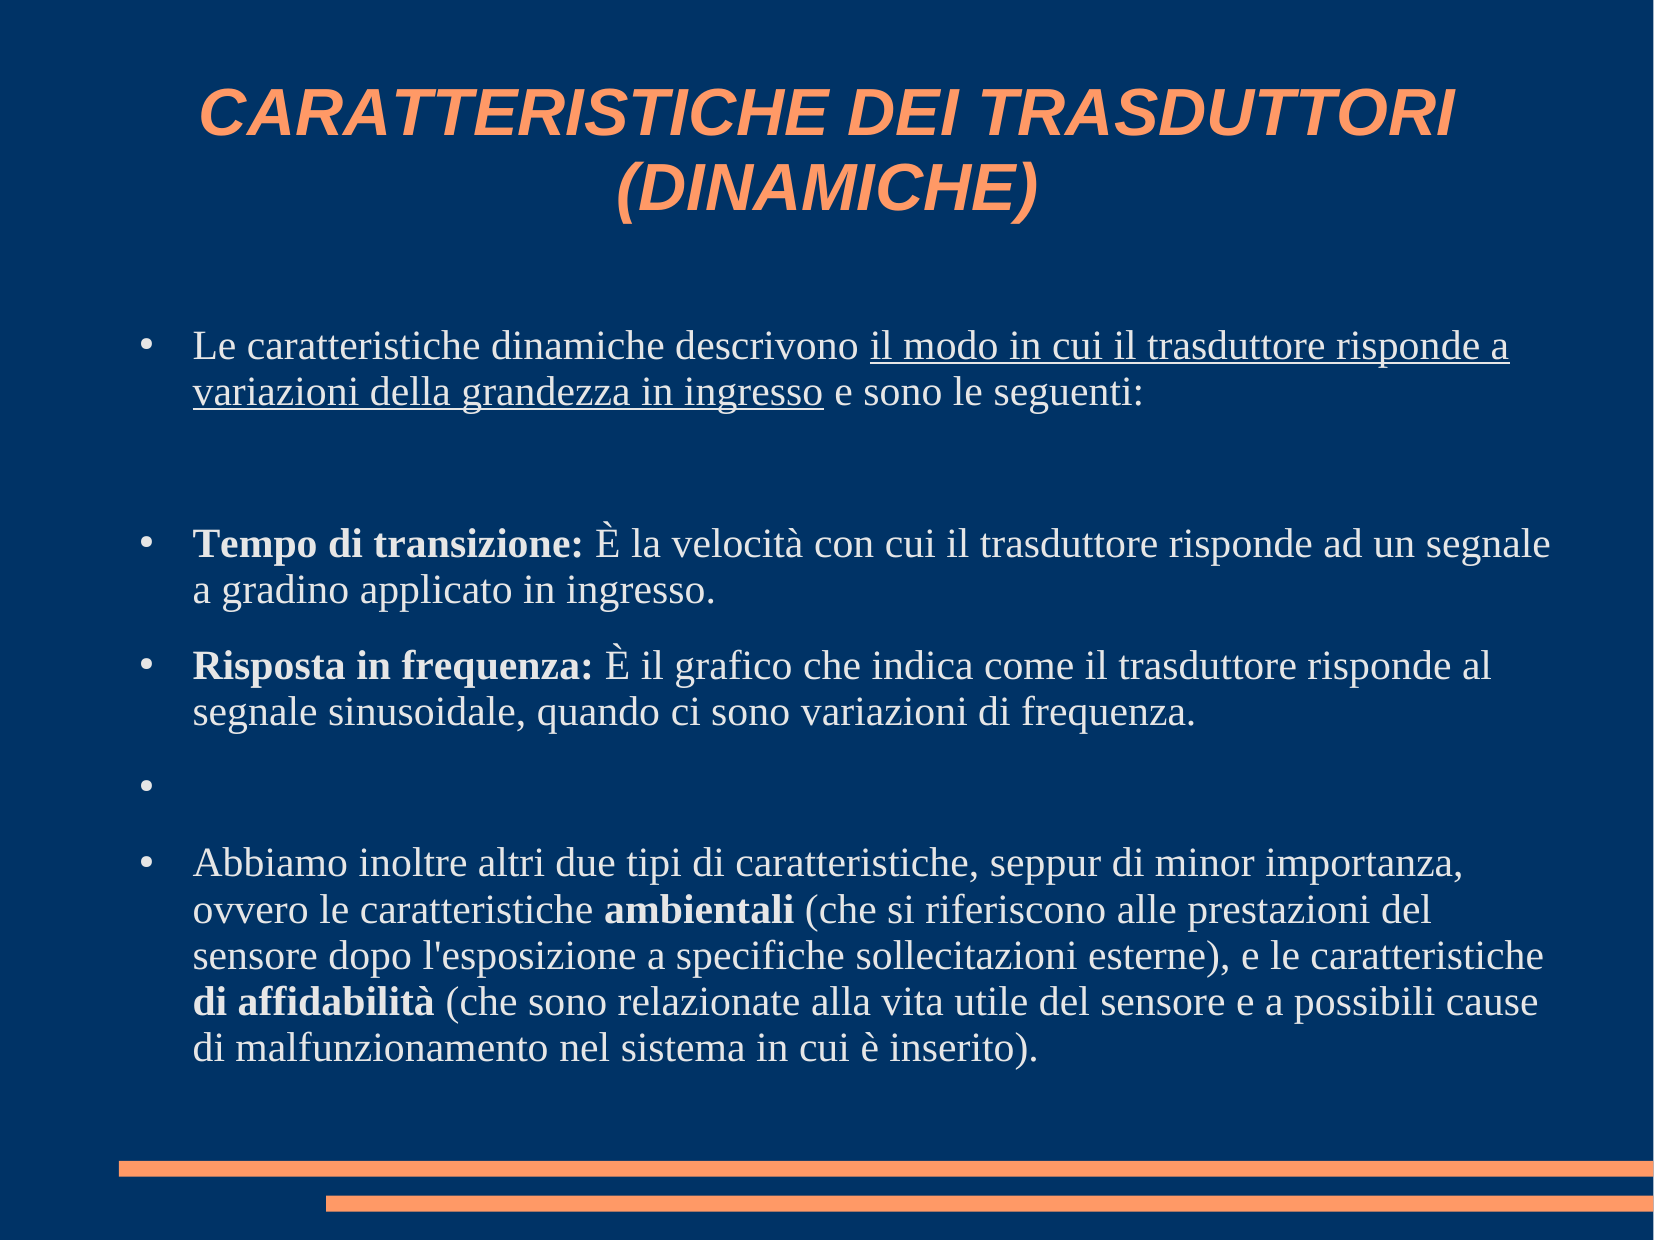

# CARATTERISTICHE DEI TRASDUTTORI (DINAMICHE)
Le caratteristiche dinamiche descrivono il modo in cui il trasduttore risponde a variazioni della grandezza in ingresso e sono le seguenti:
Tempo di transizione: È la velocità con cui il trasduttore risponde ad un segnale a gradino applicato in ingresso.
Risposta in frequenza: È il grafico che indica come il trasduttore risponde al segnale sinusoidale, quando ci sono variazioni di frequenza.
Abbiamo inoltre altri due tipi di caratteristiche, seppur di minor importanza, ovvero le caratteristiche ambientali (che si riferiscono alle prestazioni del sensore dopo l'esposizione a specifiche sollecitazioni esterne), e le caratteristiche di affidabilità (che sono relazionate alla vita utile del sensore e a possibili cause di malfunzionamento nel sistema in cui è inserito).